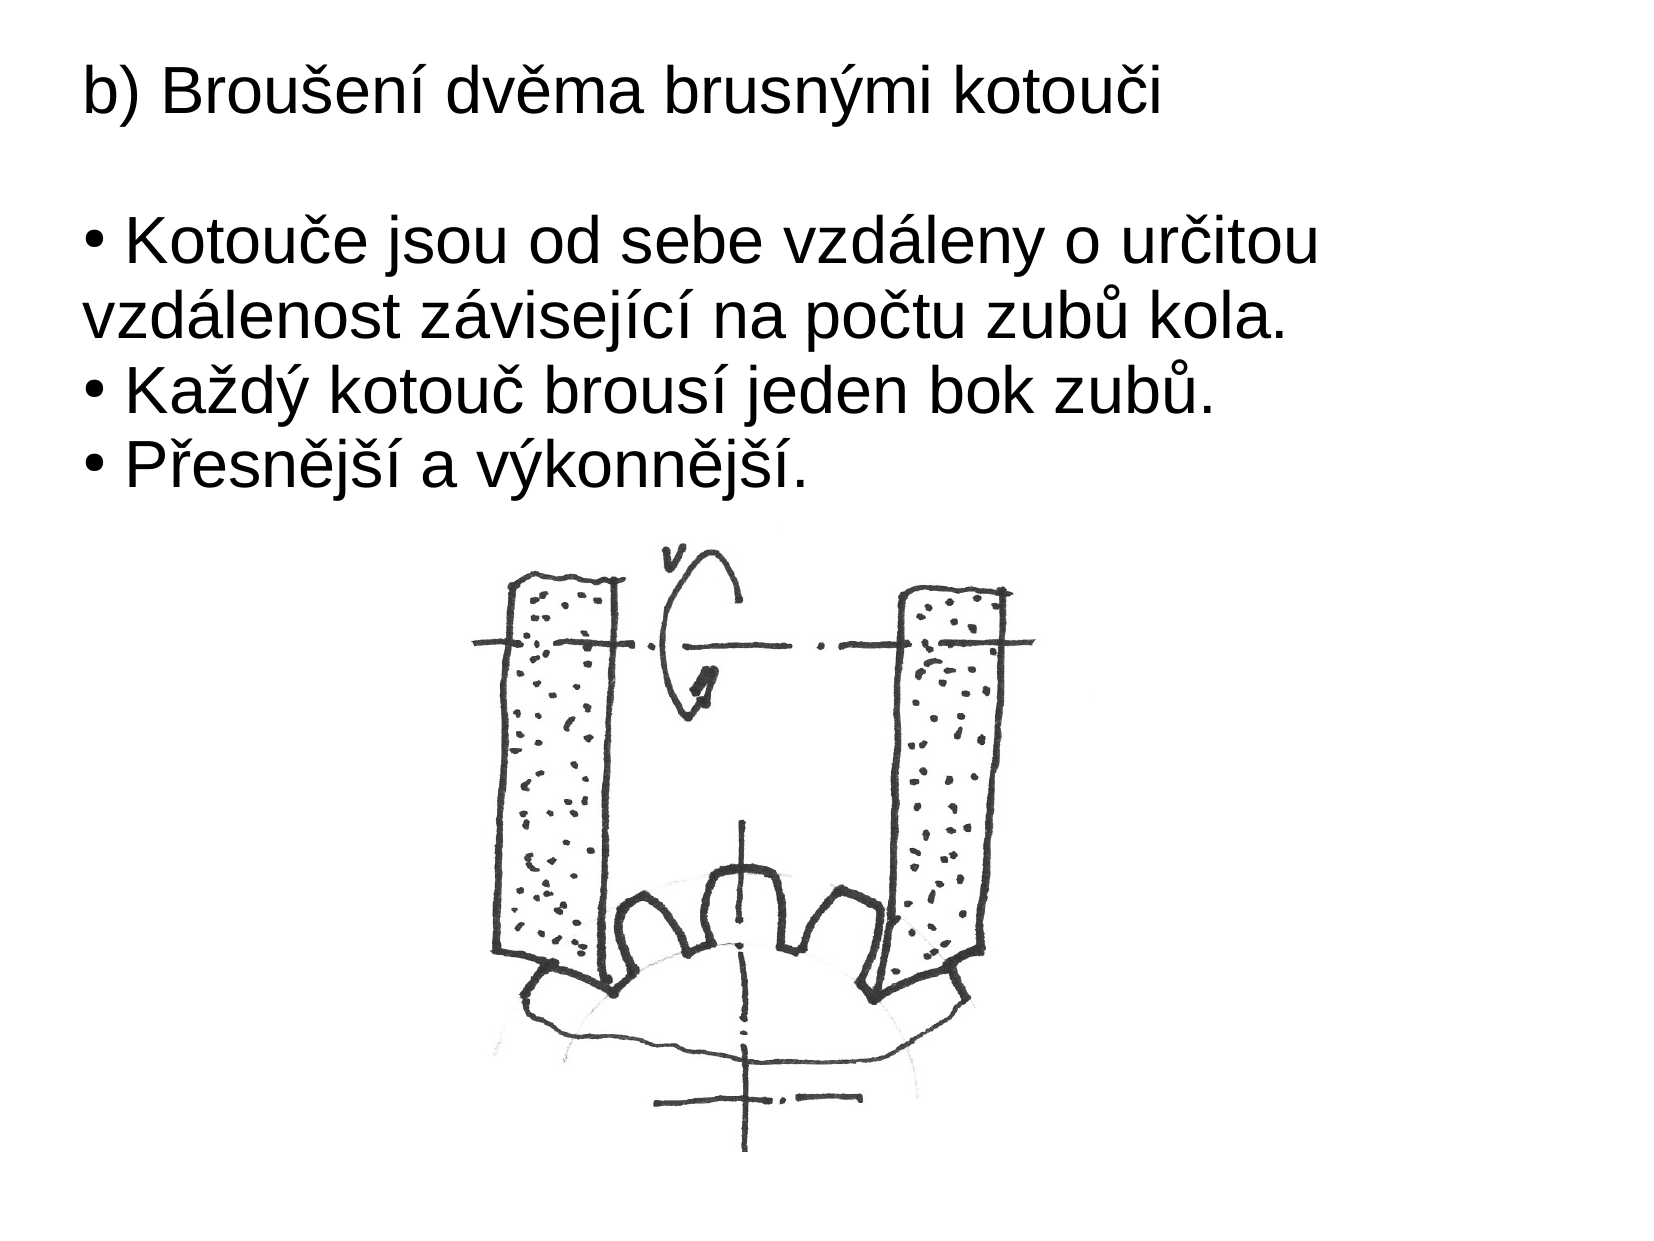

# b) Broušení dvěma brusnými kotouči
 Kotouče jsou od sebe vzdáleny o určitou vzdálenost závisející na počtu zubů kola.
 Každý kotouč brousí jeden bok zubů.
 Přesnější a výkonnější.